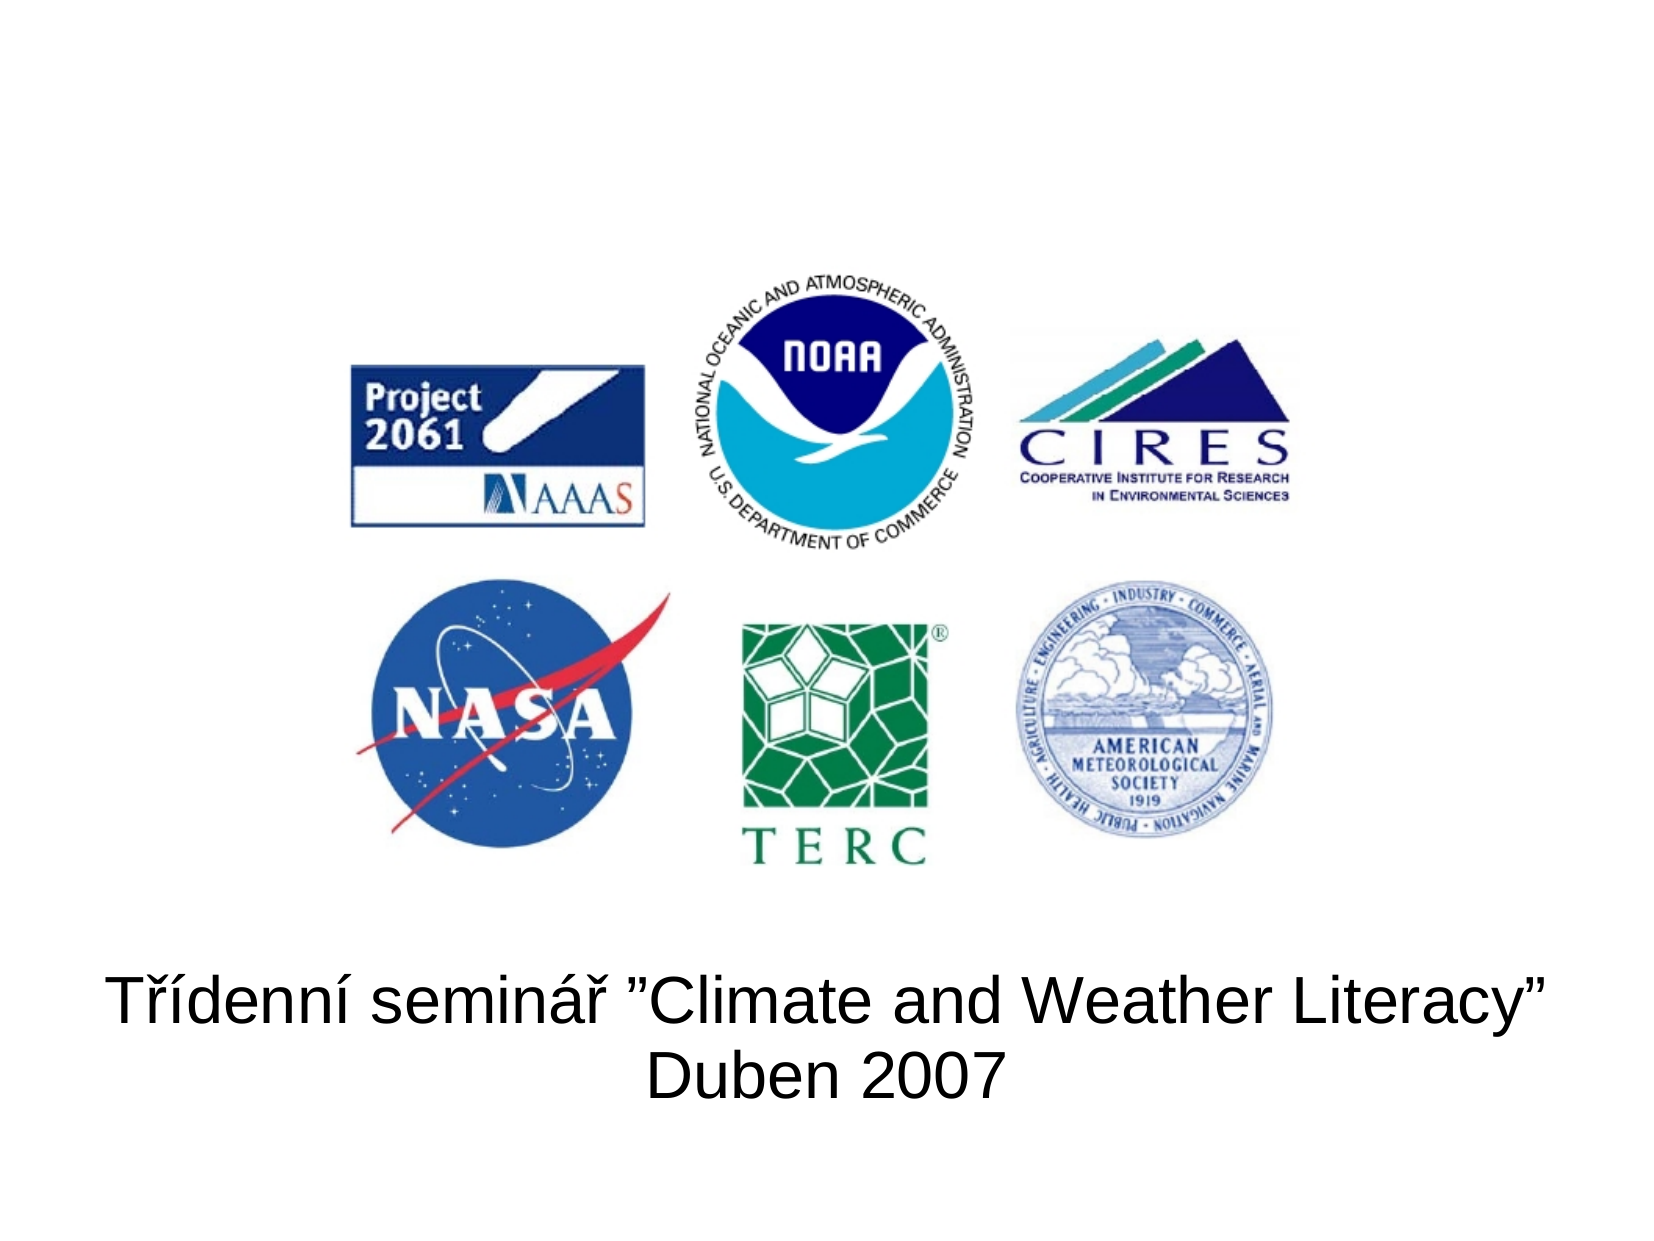

# Klimatická gramotnost
Třídenní seminář ”Climate and Weather Literacy”
Duben 2007